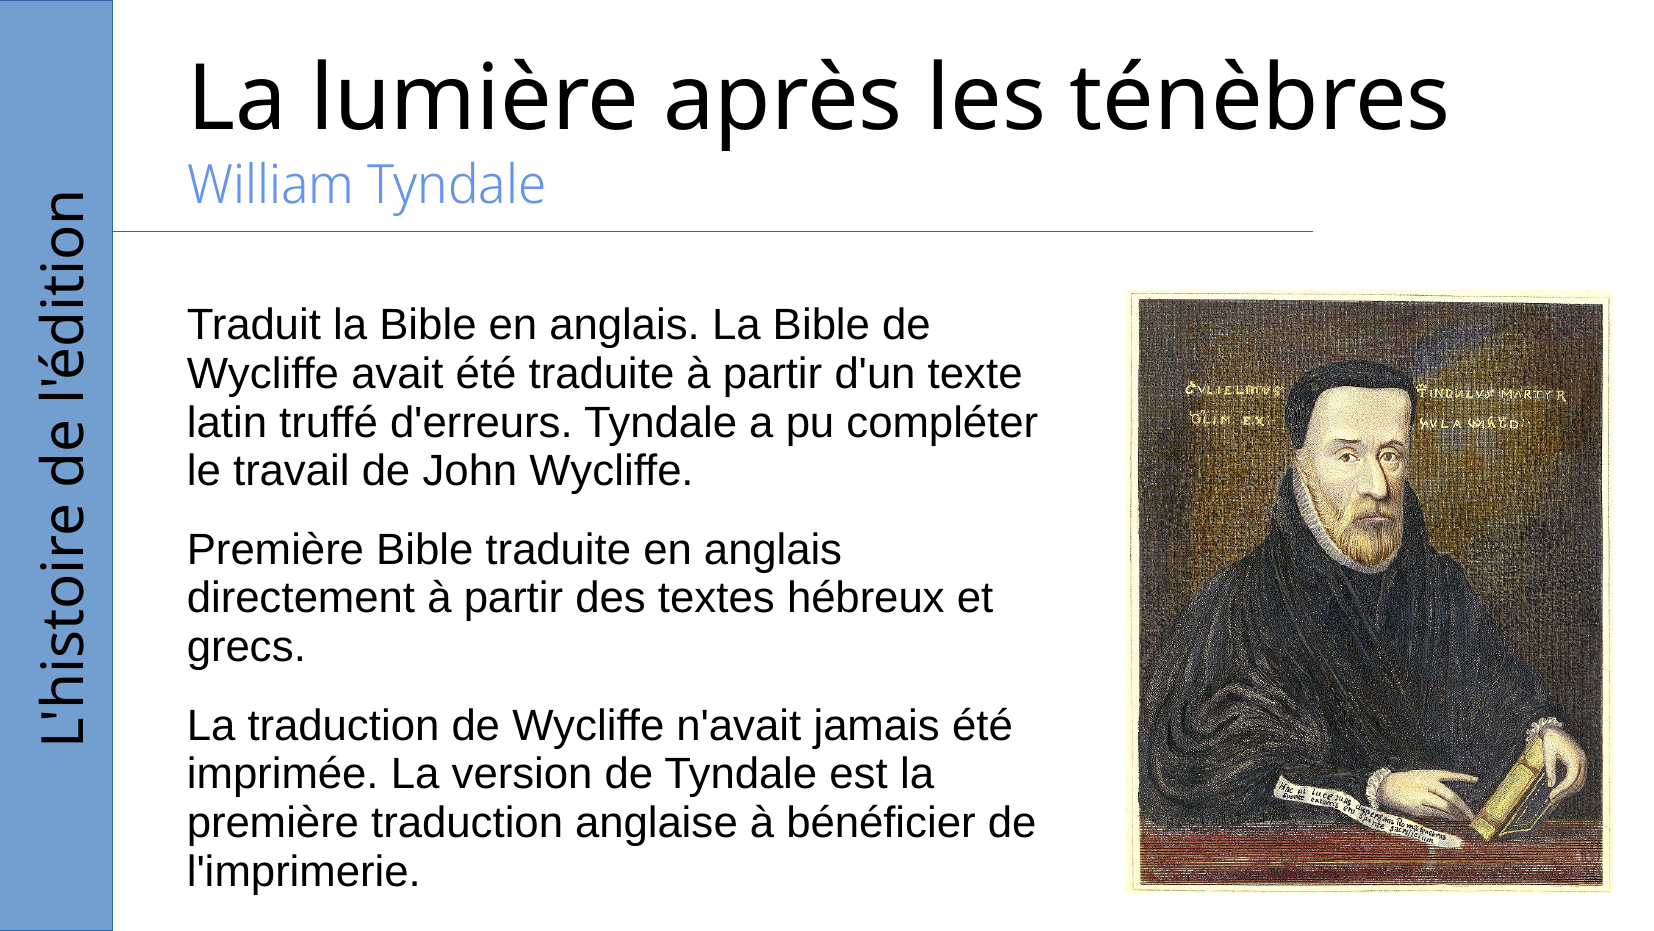

# La lumière après les ténèbres
William Tyndale
Traduit la Bible en anglais. La Bible de Wycliffe avait été traduite à partir d'un texte latin truffé d'erreurs. Tyndale a pu compléter le travail de John Wycliffe.
Première Bible traduite en anglais directement à partir des textes hébreux et grecs.
La traduction de Wycliffe n'avait jamais été imprimée. La version de Tyndale est la première traduction anglaise à bénéficier de l'imprimerie.
L'histoire de l'édition